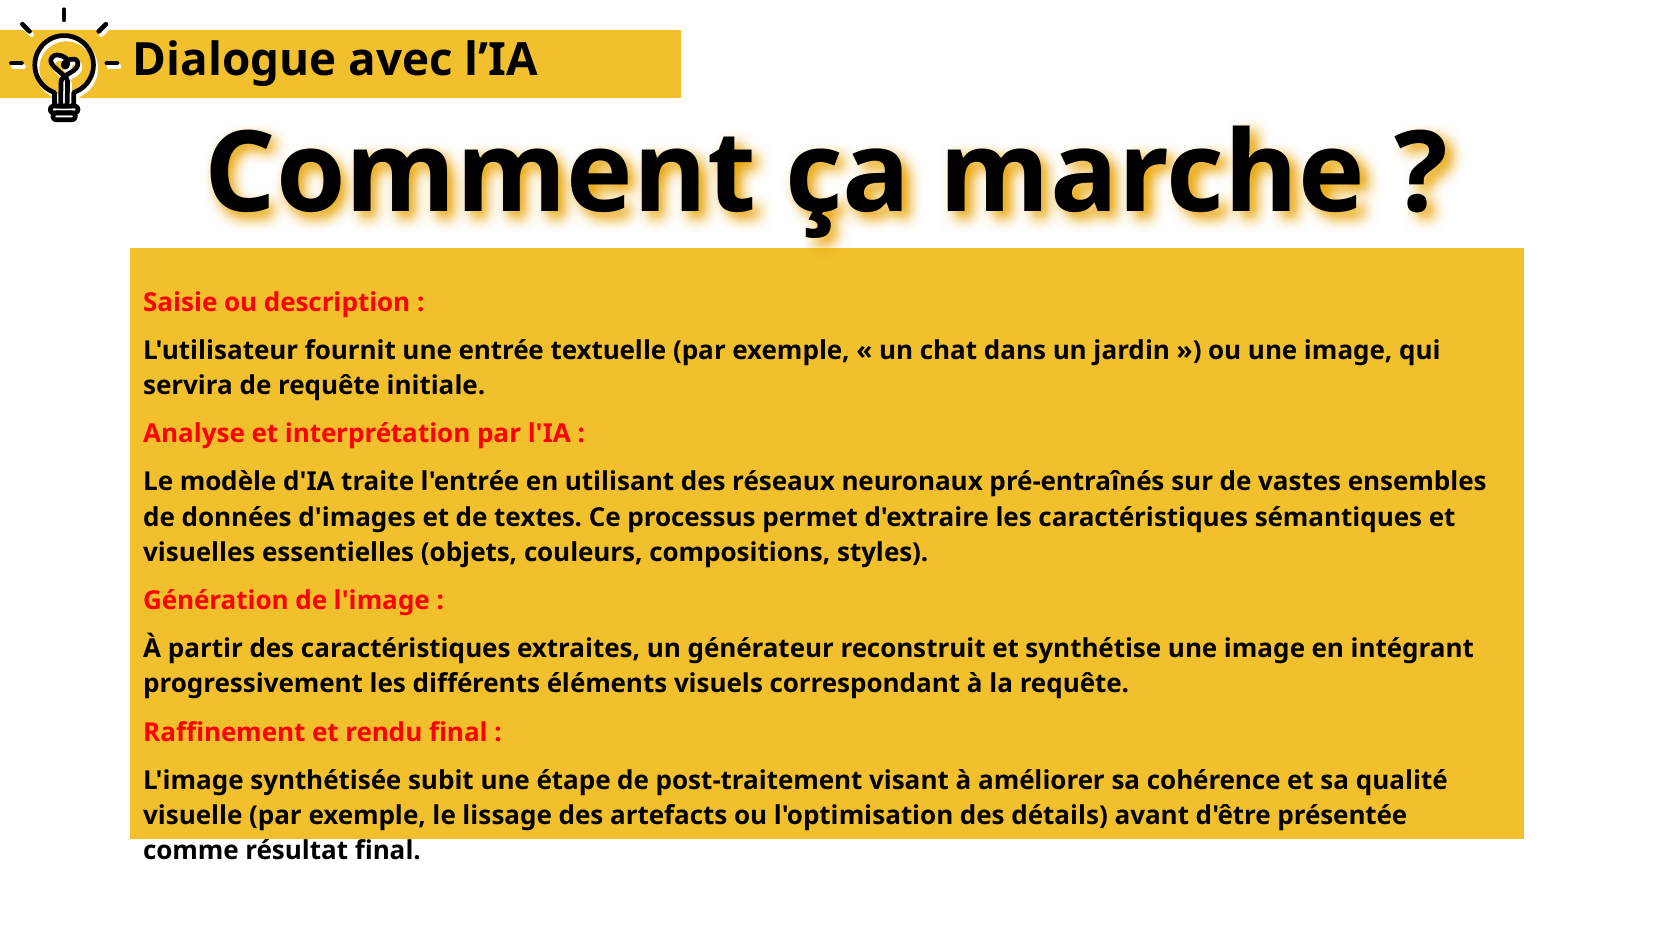

Dialogue avec l’IA
# Comment ça marche ?
Saisie ou description :
L'utilisateur fournit une entrée textuelle (par exemple, « un chat dans un jardin ») ou une image, qui servira de requête initiale.
Analyse et interprétation par l'IA :
Le modèle d'IA traite l'entrée en utilisant des réseaux neuronaux pré-entraînés sur de vastes ensembles de données d'images et de textes. Ce processus permet d'extraire les caractéristiques sémantiques et visuelles essentielles (objets, couleurs, compositions, styles).
Génération de l'image :
À partir des caractéristiques extraites, un générateur reconstruit et synthétise une image en intégrant progressivement les différents éléments visuels correspondant à la requête.
Raffinement et rendu final :
L'image synthétisée subit une étape de post-traitement visant à améliorer sa cohérence et sa qualité visuelle (par exemple, le lissage des artefacts ou l'optimisation des détails) avant d'être présentée comme résultat final.